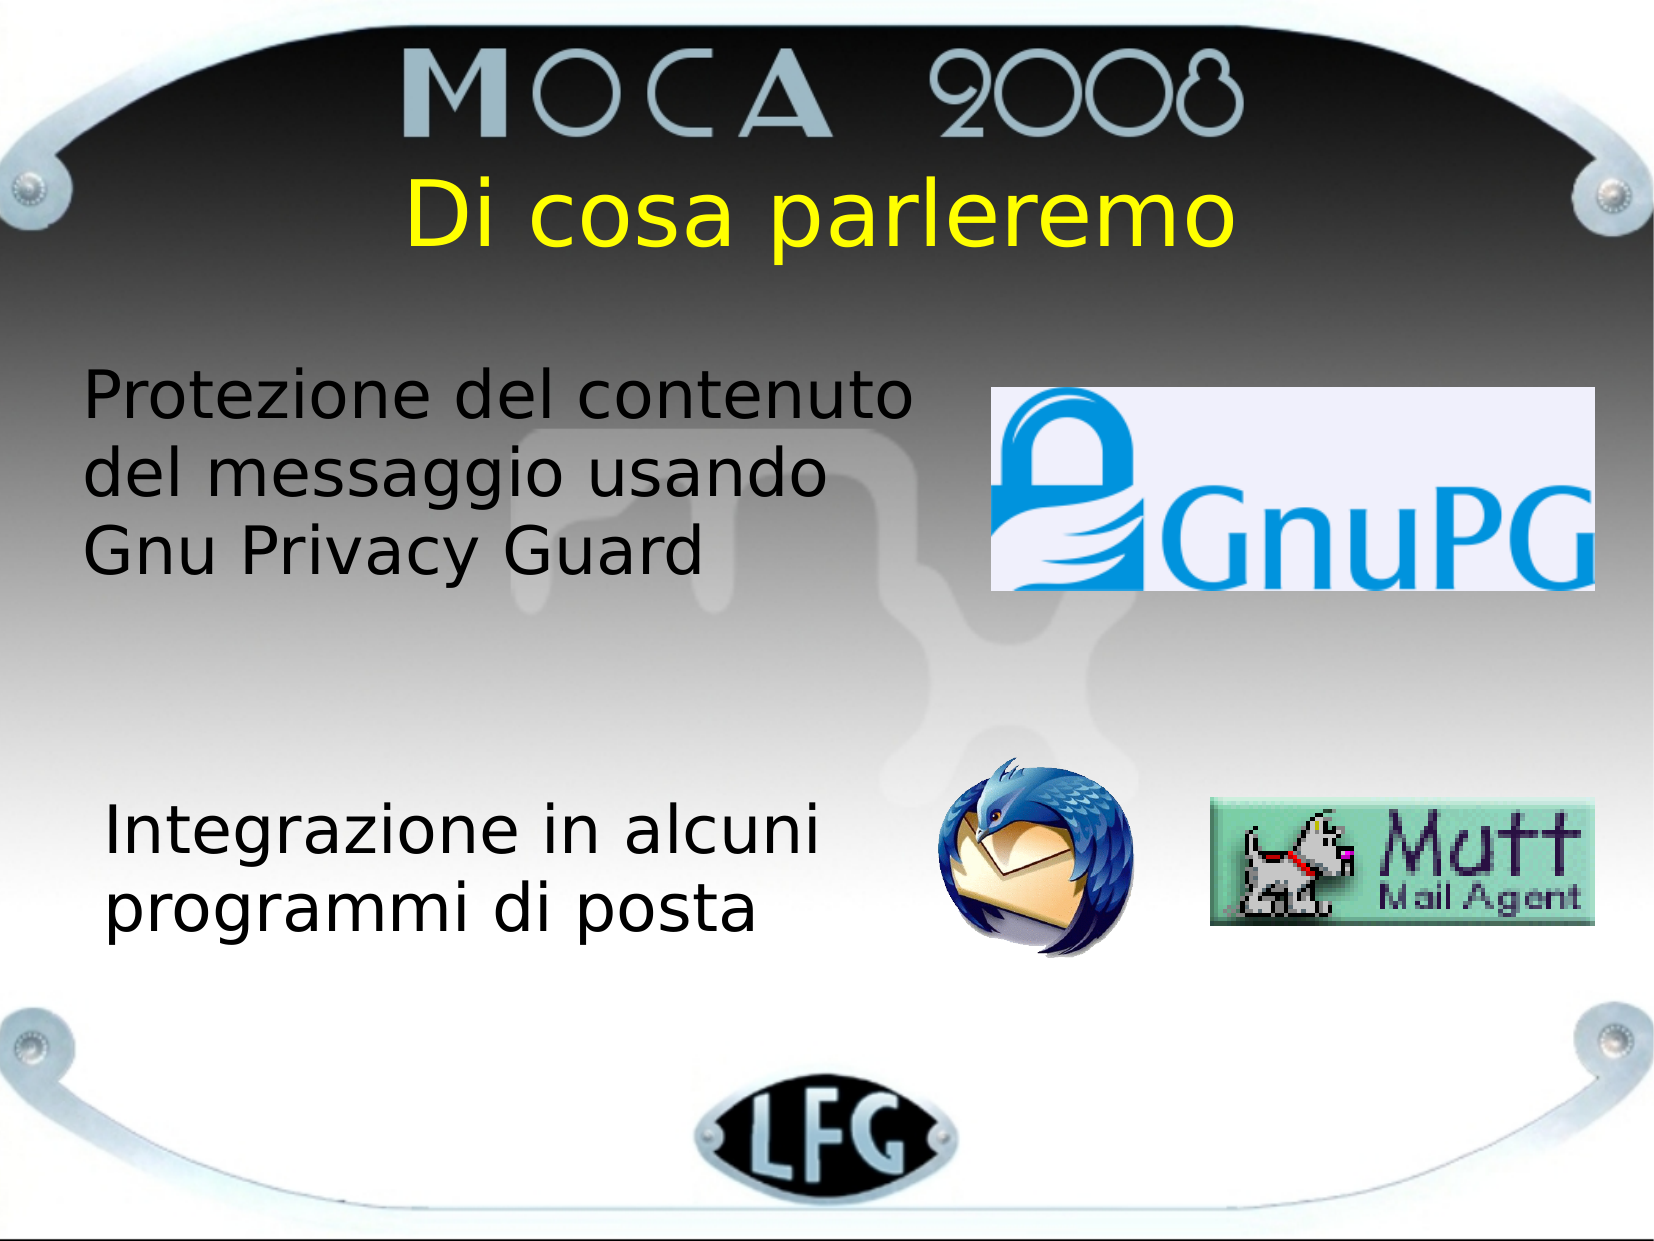

# Di cosa parleremo
Protezione del contenuto del messaggio usando
Gnu Privacy Guard
Integrazione in alcuni
programmi di posta